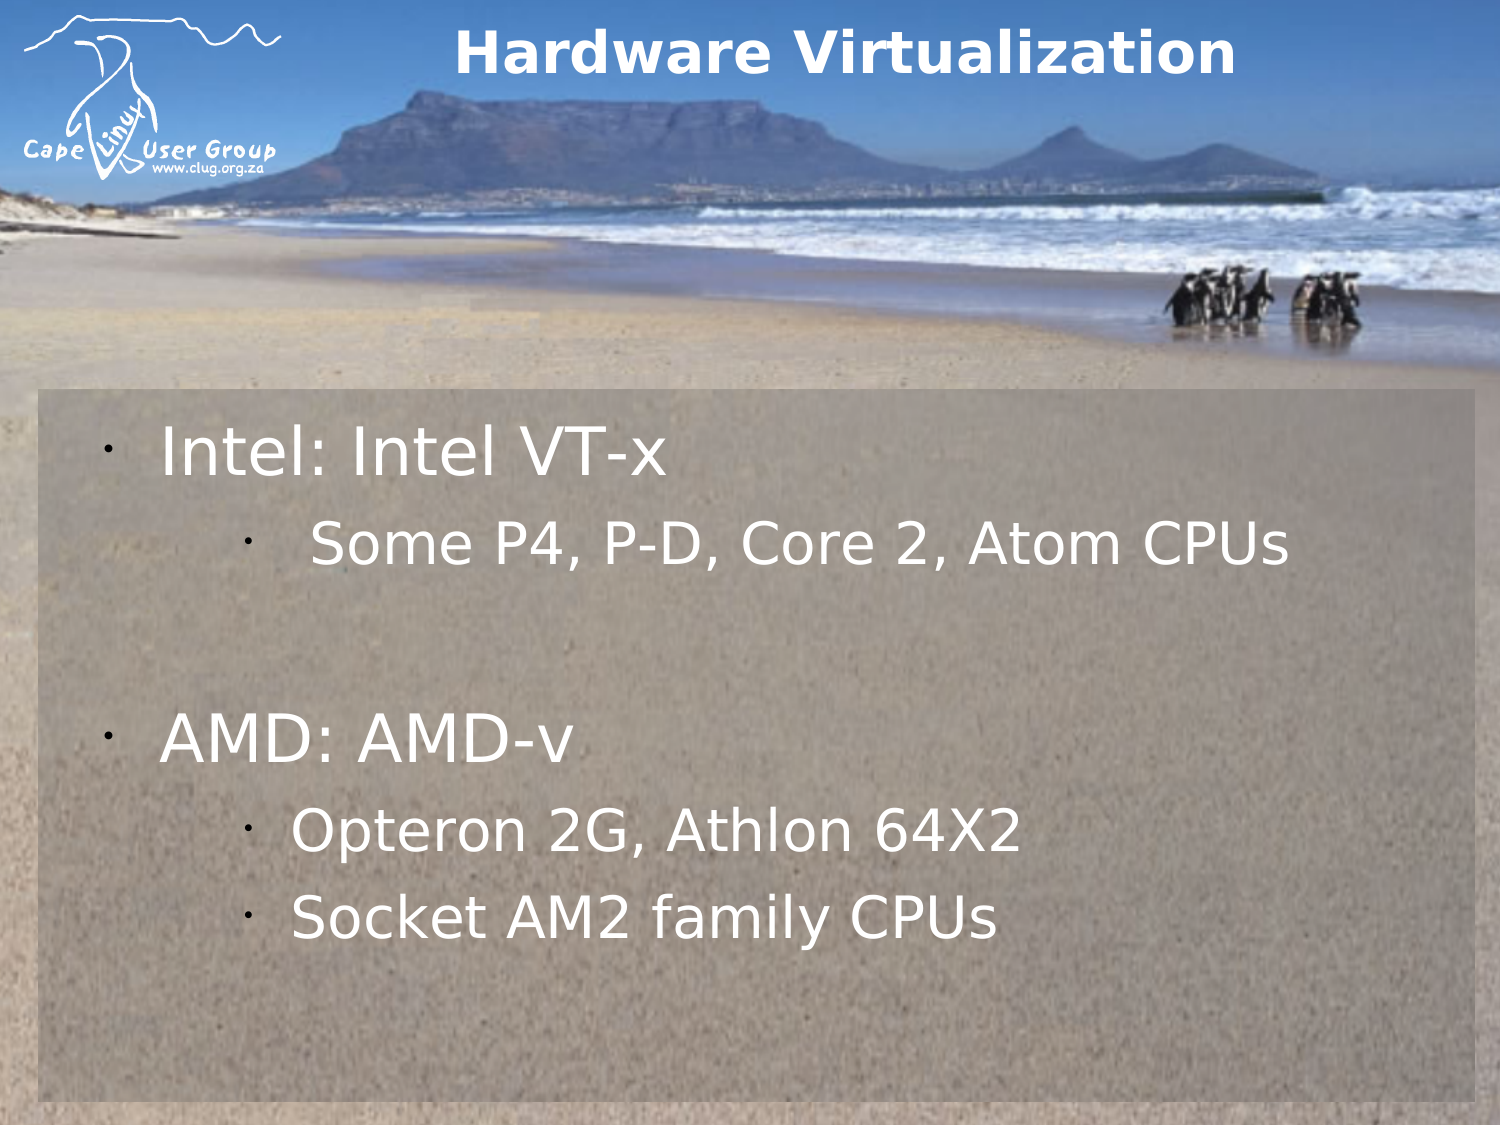

# Hardware Virtualization
Intel: Intel VT-x
 Some P4, P-D, Core 2, Atom CPUs
AMD: AMD-v
Opteron 2G, Athlon 64X2
Socket AM2 family CPUs